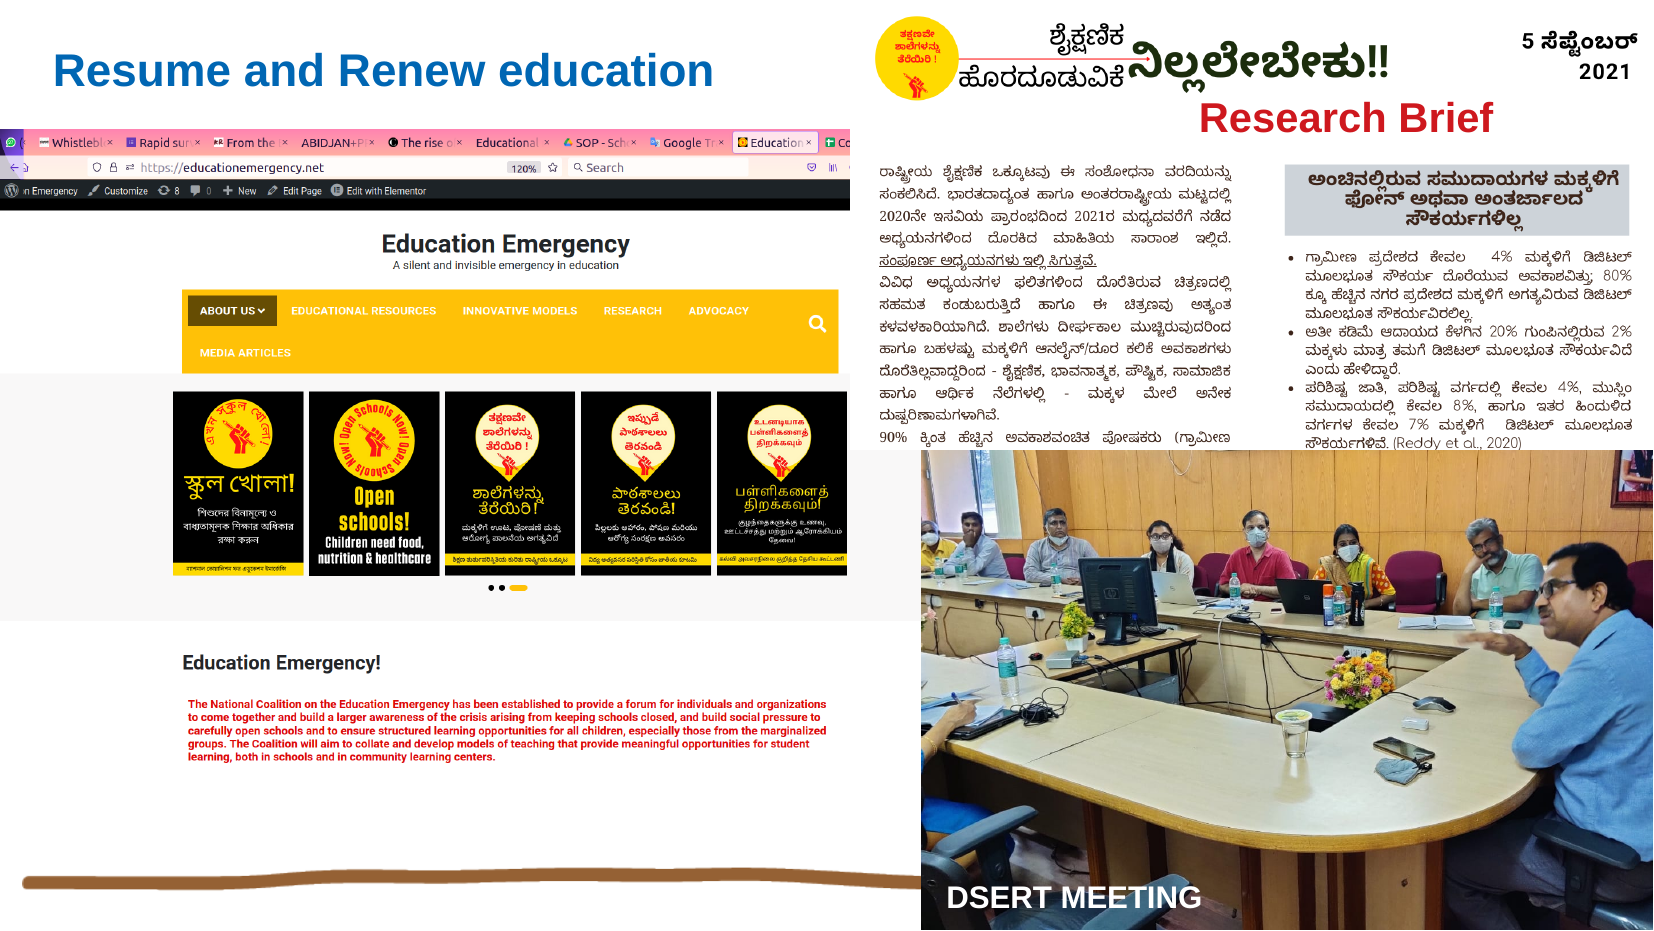

# Resume and Renew education
Research Brief
DSERT MEETING